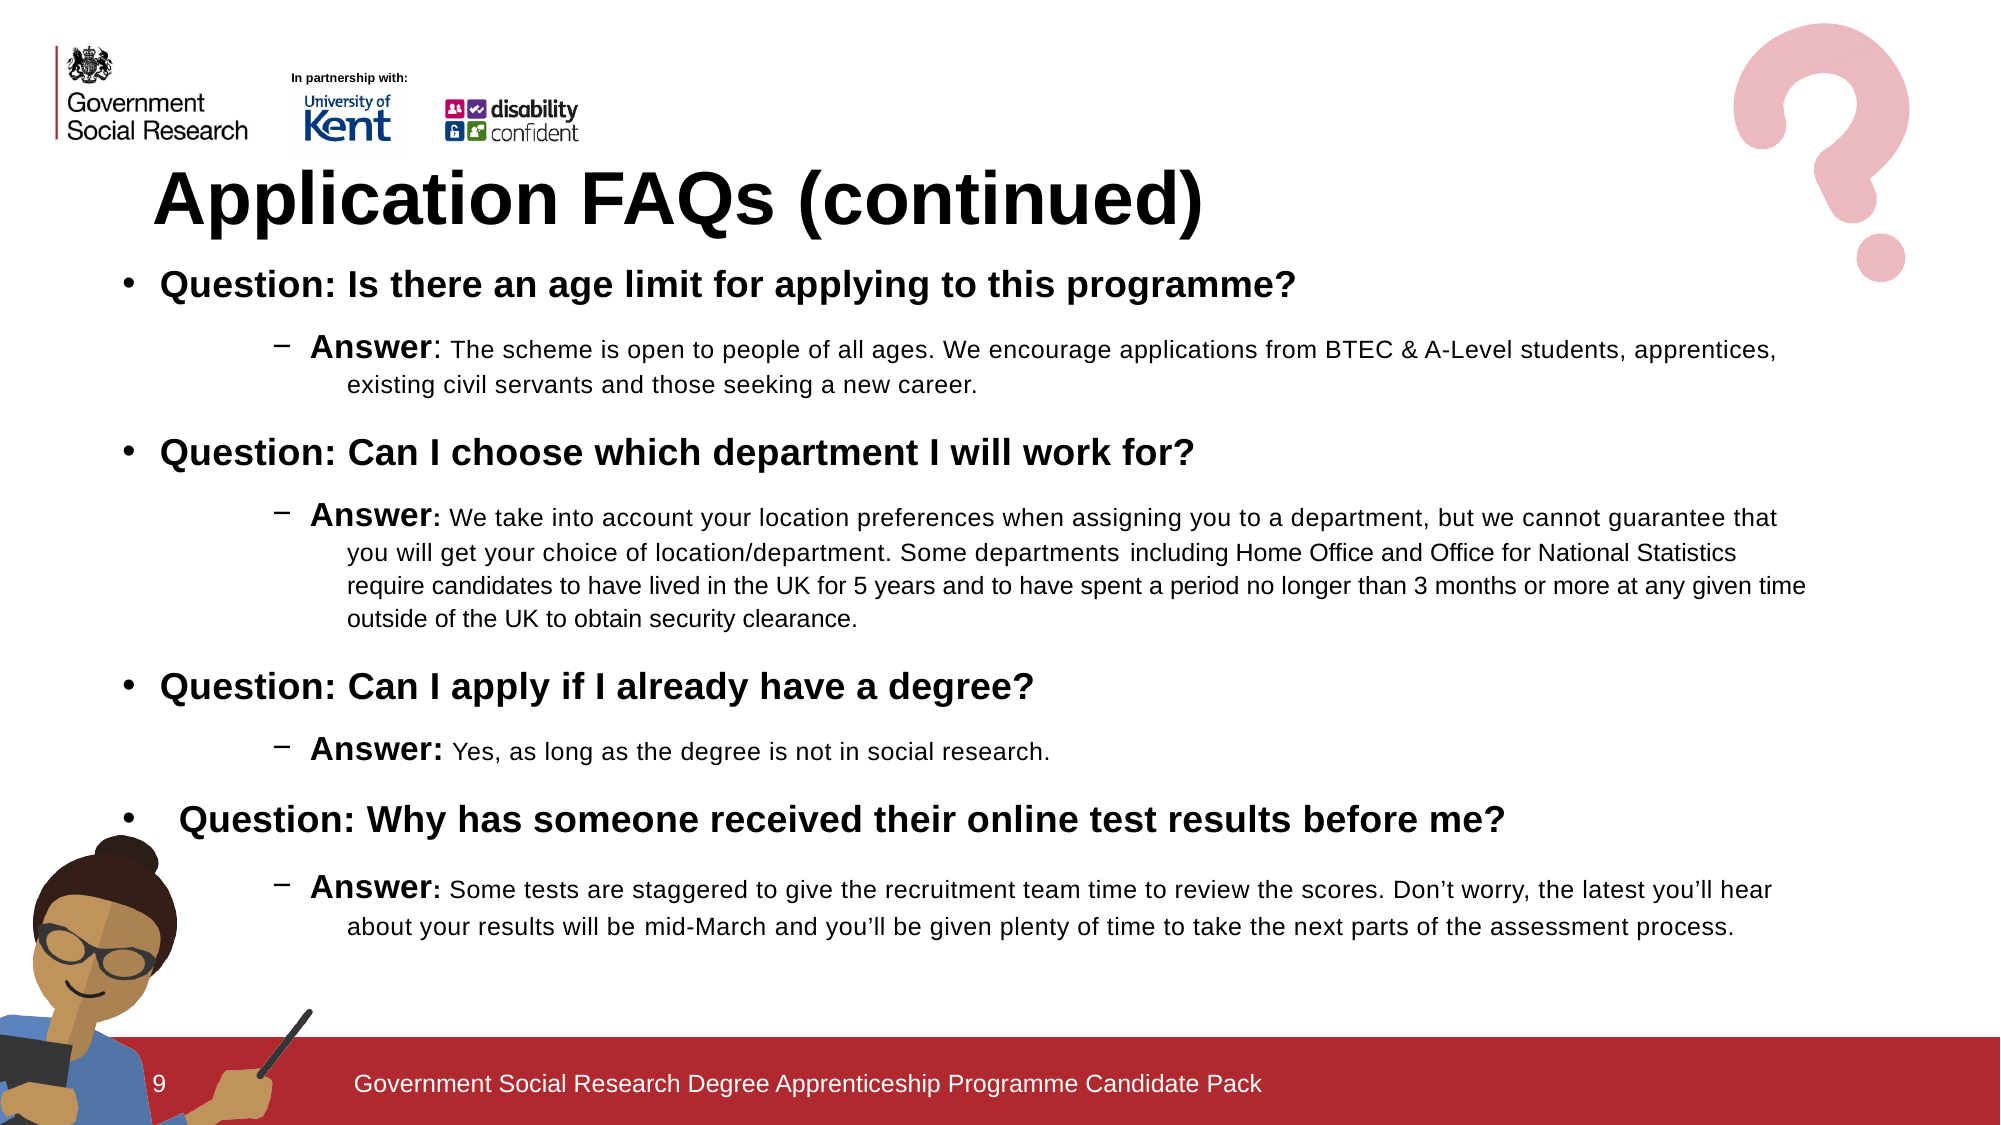

# Application FAQs (continued)
Question: Is there an age limit for applying to this programme?
Answer: The scheme is open to people of all ages. We encourage applications from BTEC & A-Level students, apprentices, existing civil servants and those seeking a new career.
Question: Can I choose which department I will work for?
Answer: We take into account your location preferences when assigning you to a department, but we cannot guarantee that you will get your choice of location/department. Some departments including Home Office and Office for National Statistics require candidates to have lived in the UK for 5 years and to have spent a period no longer than 3 months or more at any given time outside of the UK to obtain security clearance.
Question: Can I apply if I already have a degree?
Answer: Yes, as long as the degree is not in social research.
Question: Why has someone received their online test results before me?
Answer: Some tests are staggered to give the recruitment team time to review the scores. Don’t worry, the latest you’ll hear about your results will be mid-March and you’ll be given plenty of time to take the next parts of the assessment process.
9
Government Social Research Degree Apprenticeship Programme Candidate Pack